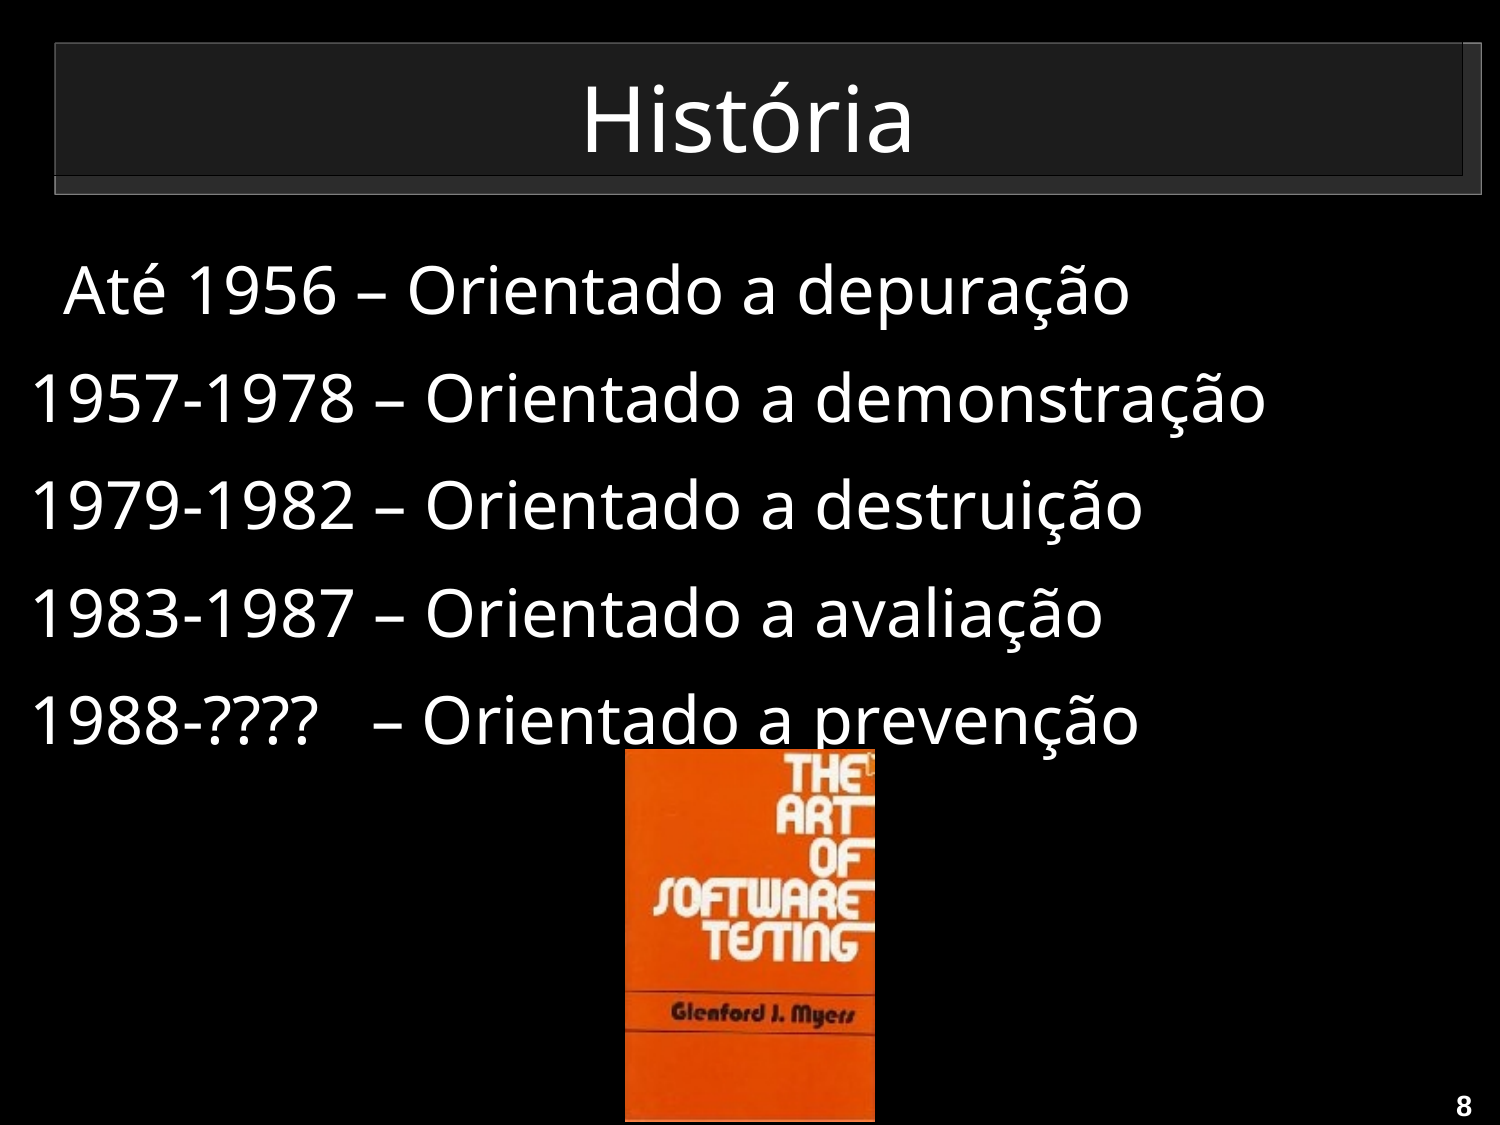

# História
 Até 1956 – Orientado a depuração
1957-1978 – Orientado a demonstração
1979-1982 – Orientado a destruição
1983-1987 – Orientado a avaliação
1988-???? – Orientado a prevenção
8